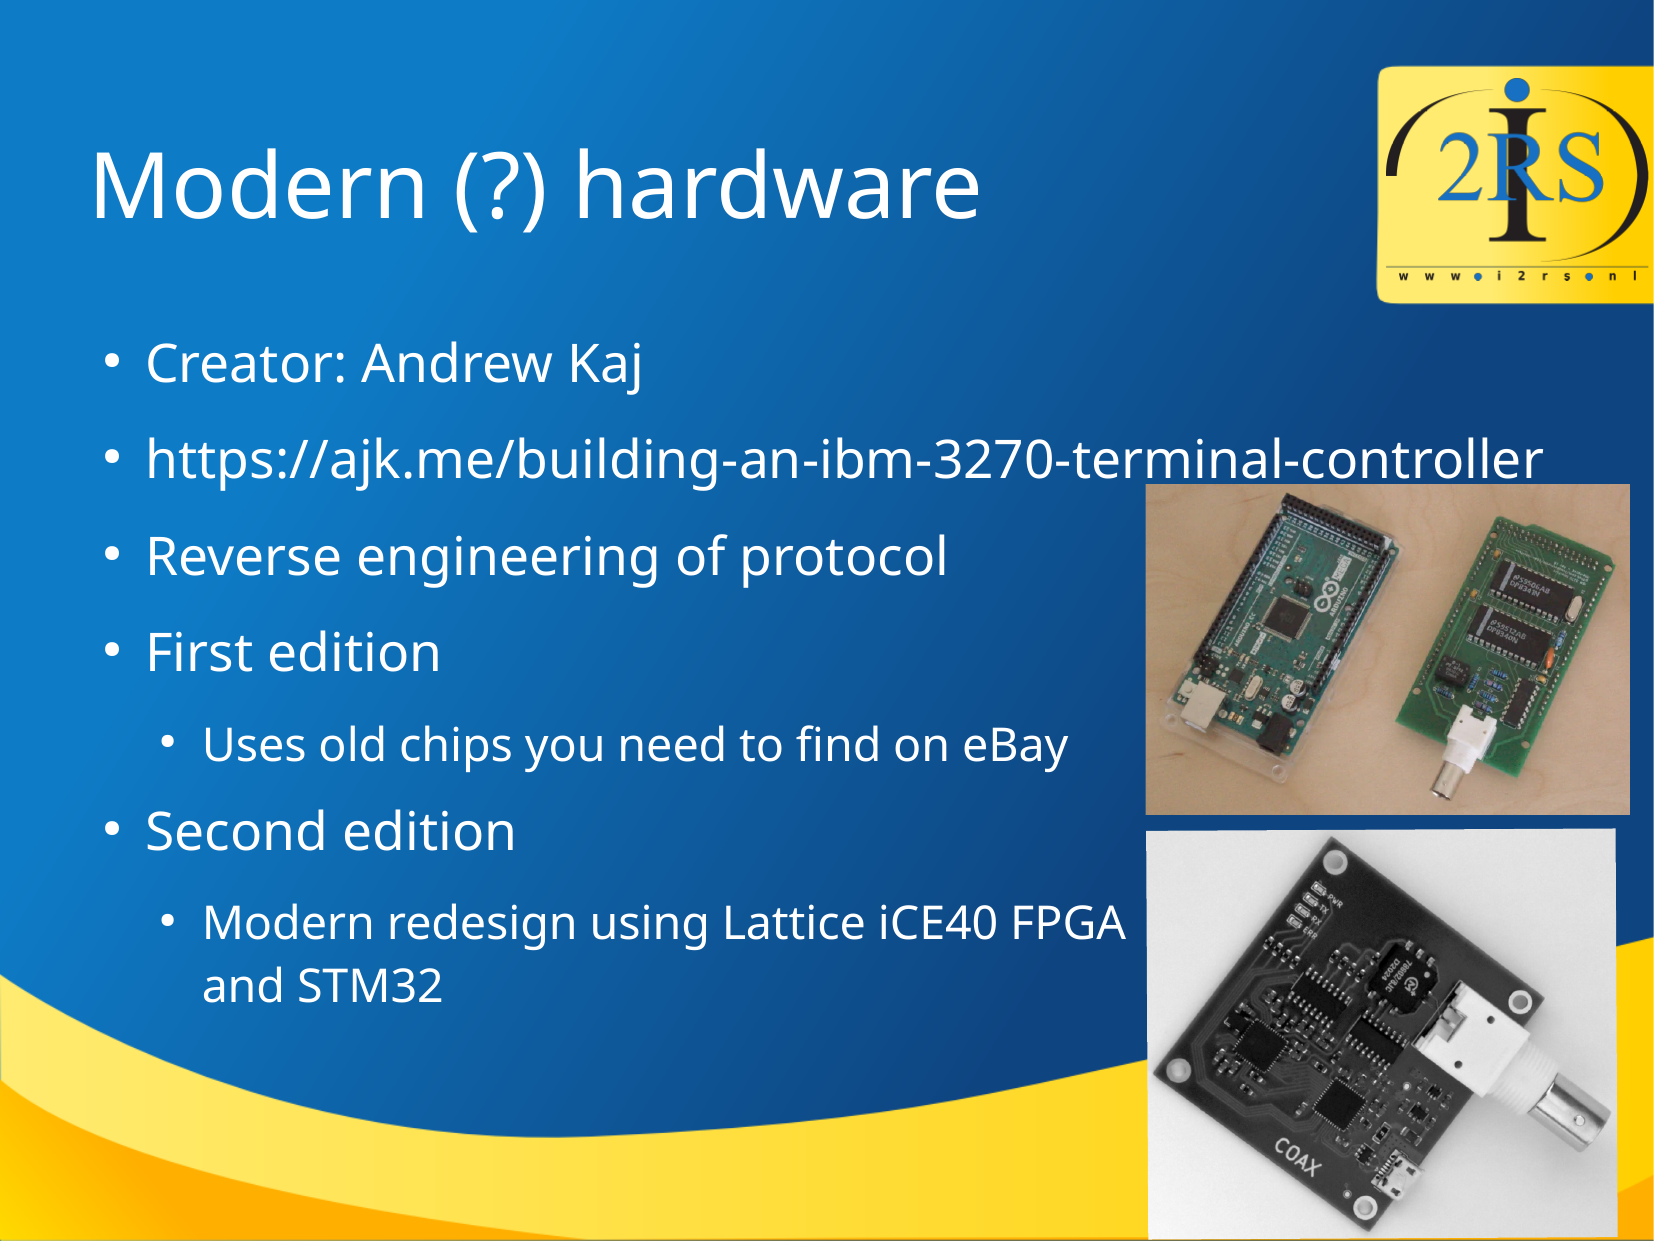

# Modern (?) hardware
Creator: Andrew Kaj
https://ajk.me/building-an-ibm-3270-terminal-controller
Reverse engineering of protocol
First edition
Uses old chips you need to find on eBay
Second edition
Modern redesign using Lattice iCE40 FPGA
and STM32